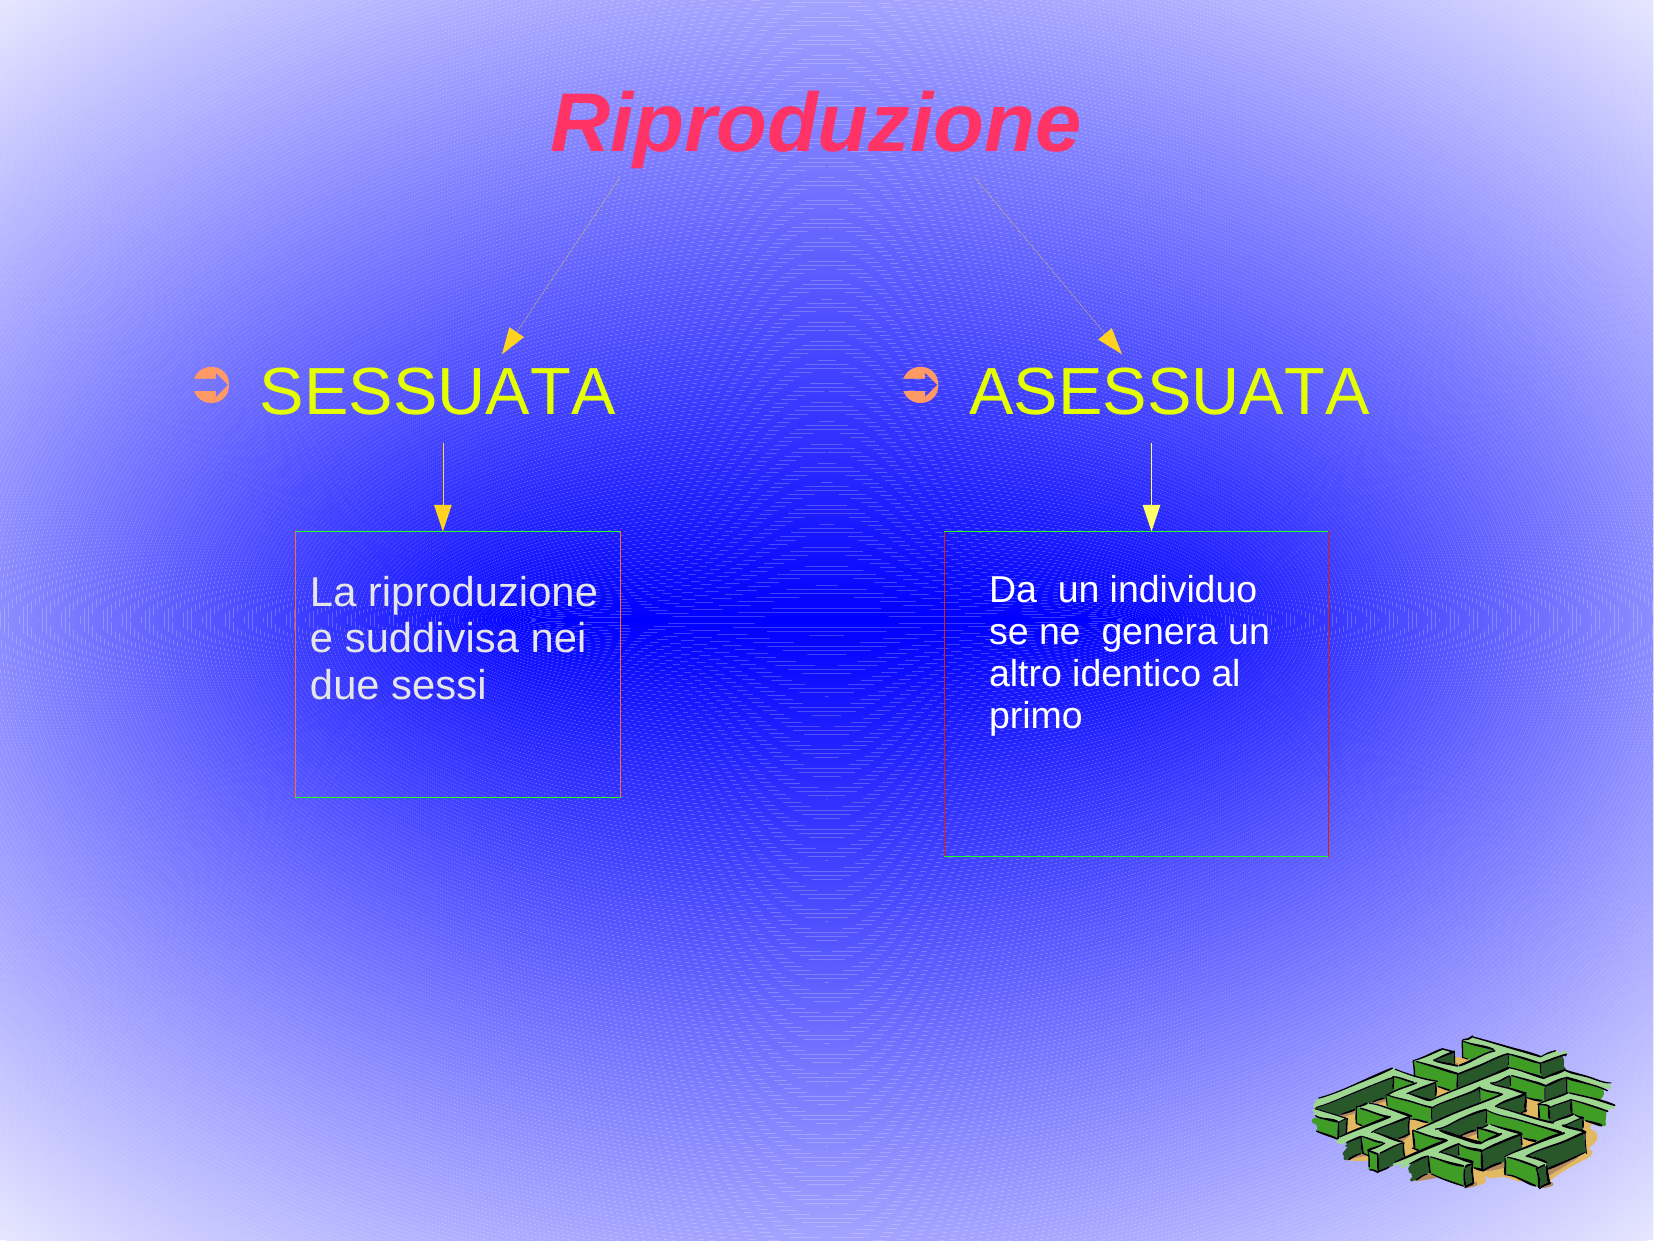

# Riproduzione
SESSUATA
ASESSUATA
La riproduzione e suddivisa nei due sessi
Da un individuo se ne genera un altro identico al primo